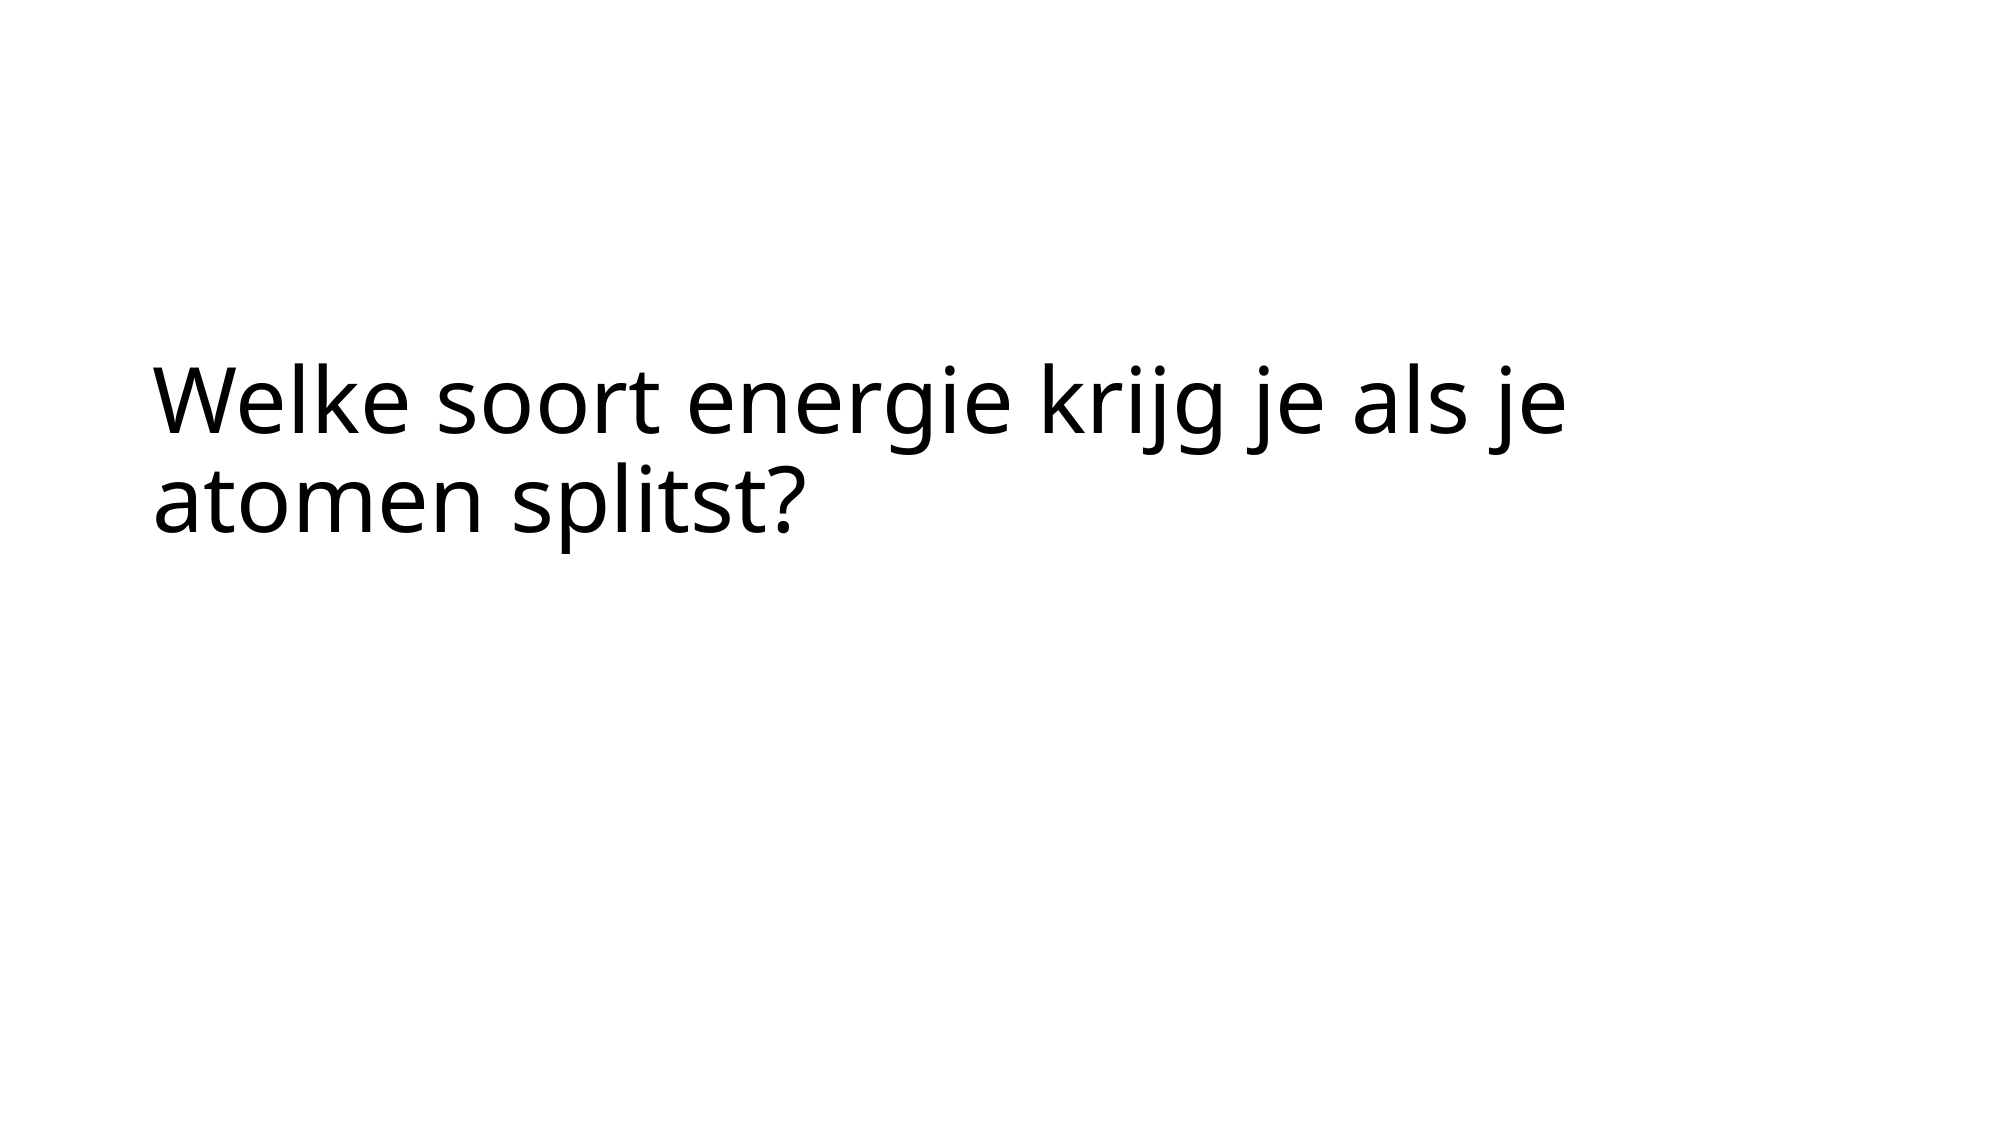

# Welke soort energie krijg je als je atomen splitst?